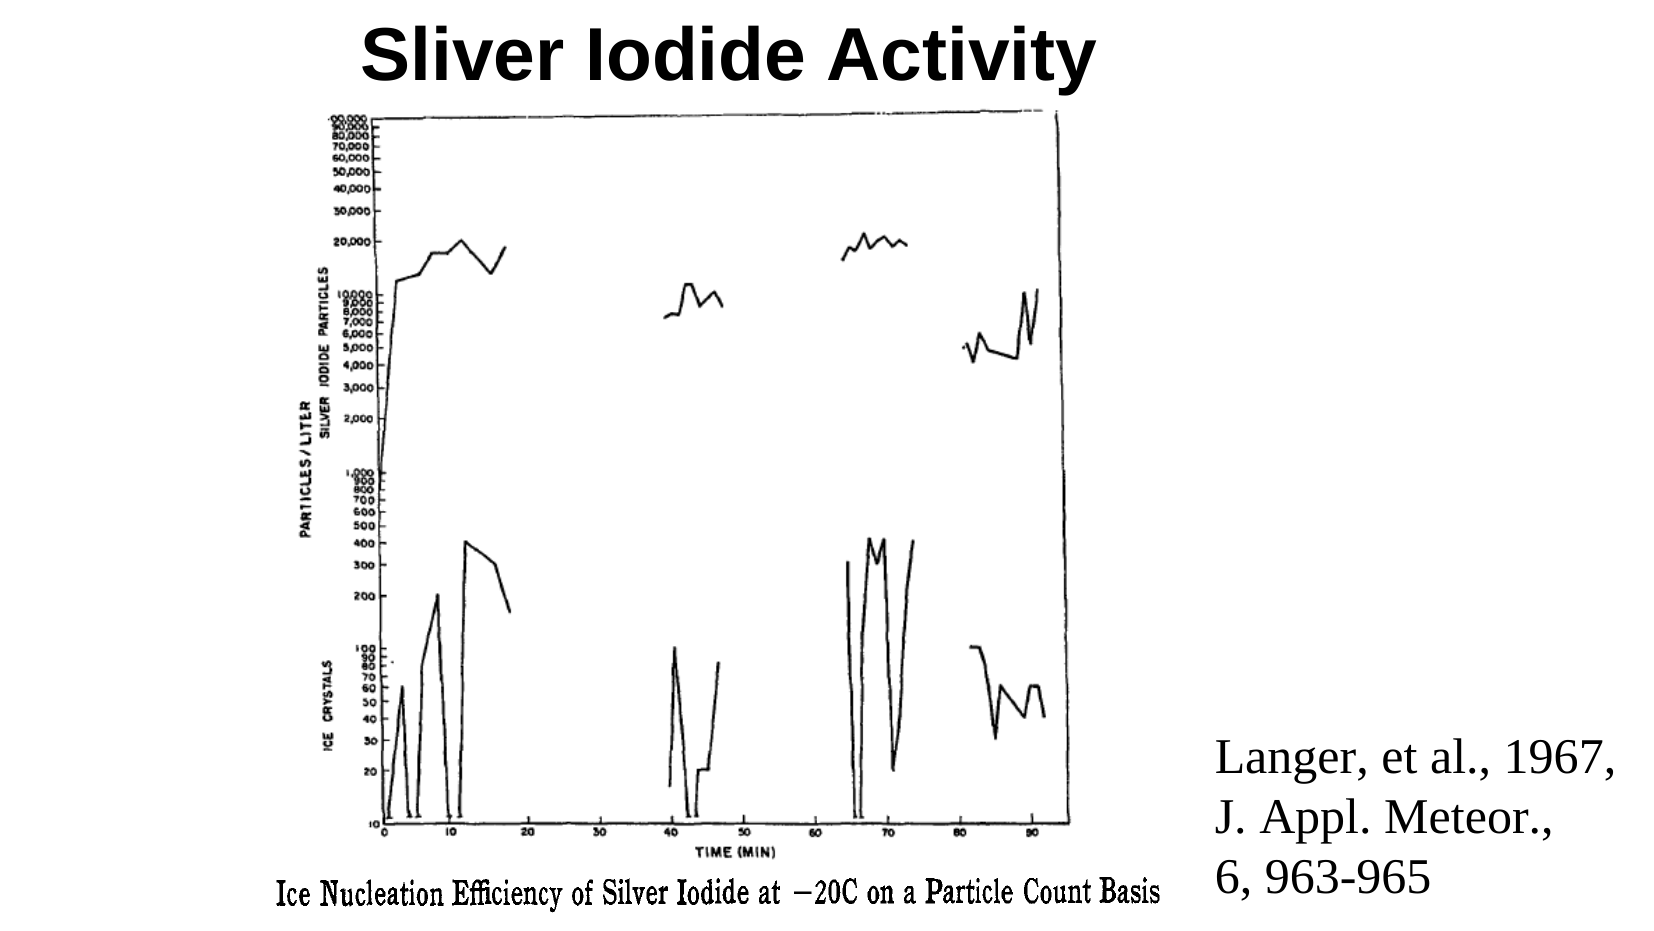

# Sliver Iodide Activity
Langer, et al., 1967,
J. Appl. Meteor.,
6, 963-965